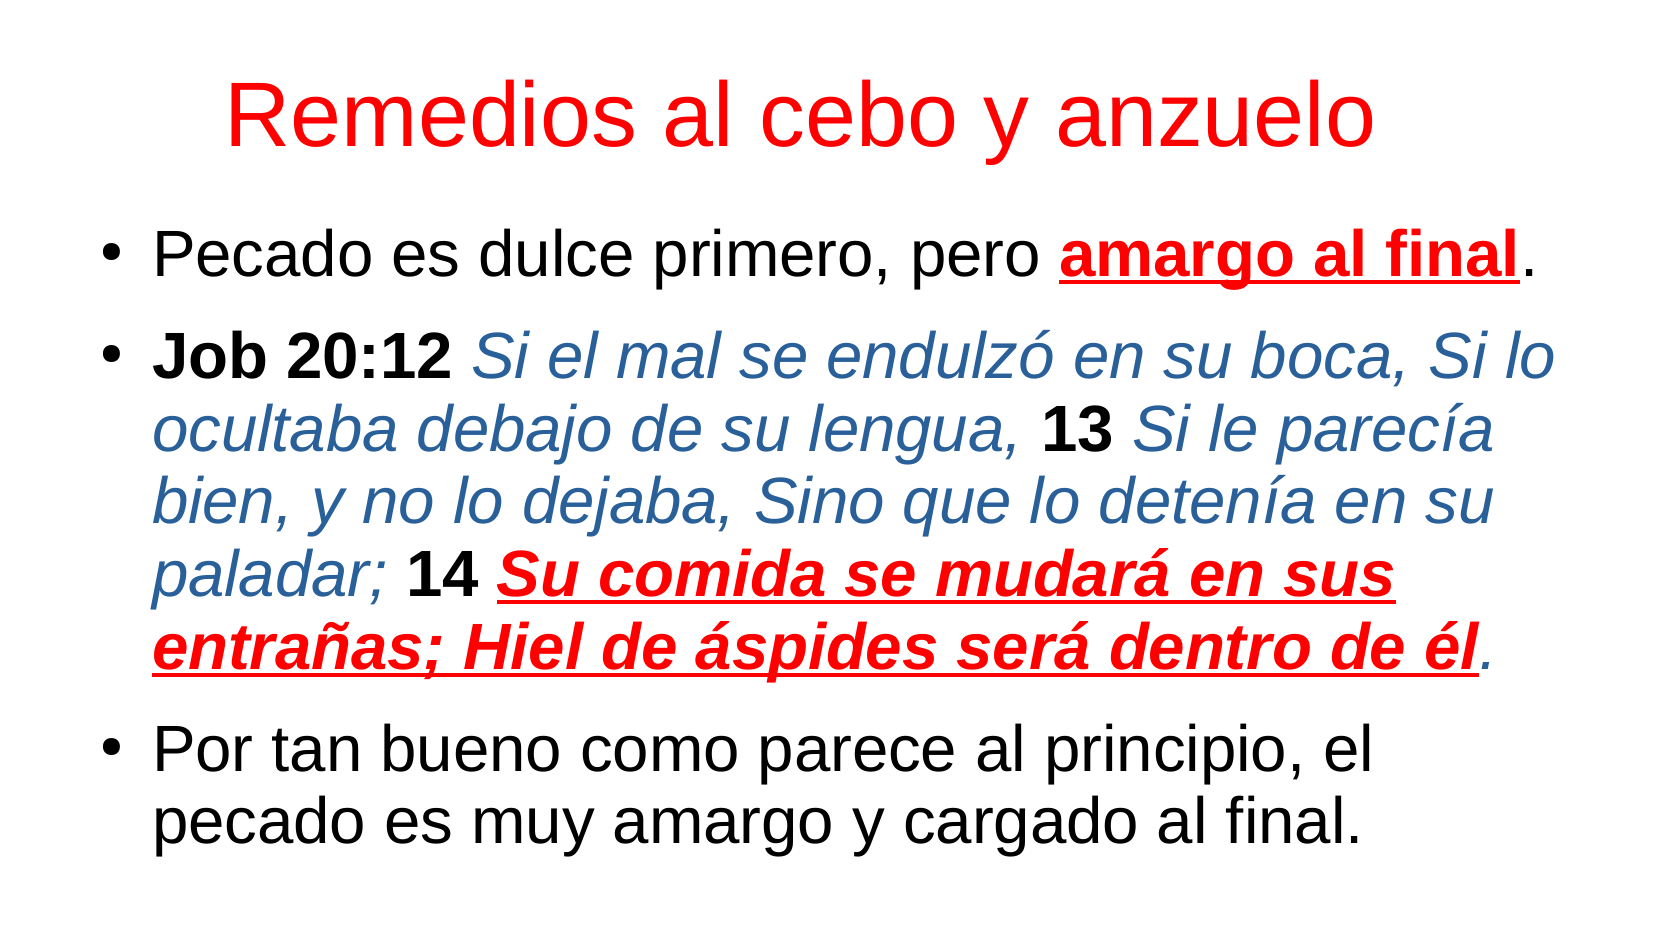

# Remedios al cebo y anzuelo
Pecado es dulce primero, pero amargo al final.
Job 20:12 Si el mal se endulzó en su boca, Si lo ocultaba debajo de su lengua, 13 Si le parecía bien, y no lo dejaba, Sino que lo detenía en su paladar; 14 Su comida se mudará en sus entrañas; Hiel de áspides será dentro de él.
Por tan bueno como parece al principio, el pecado es muy amargo y cargado al final.